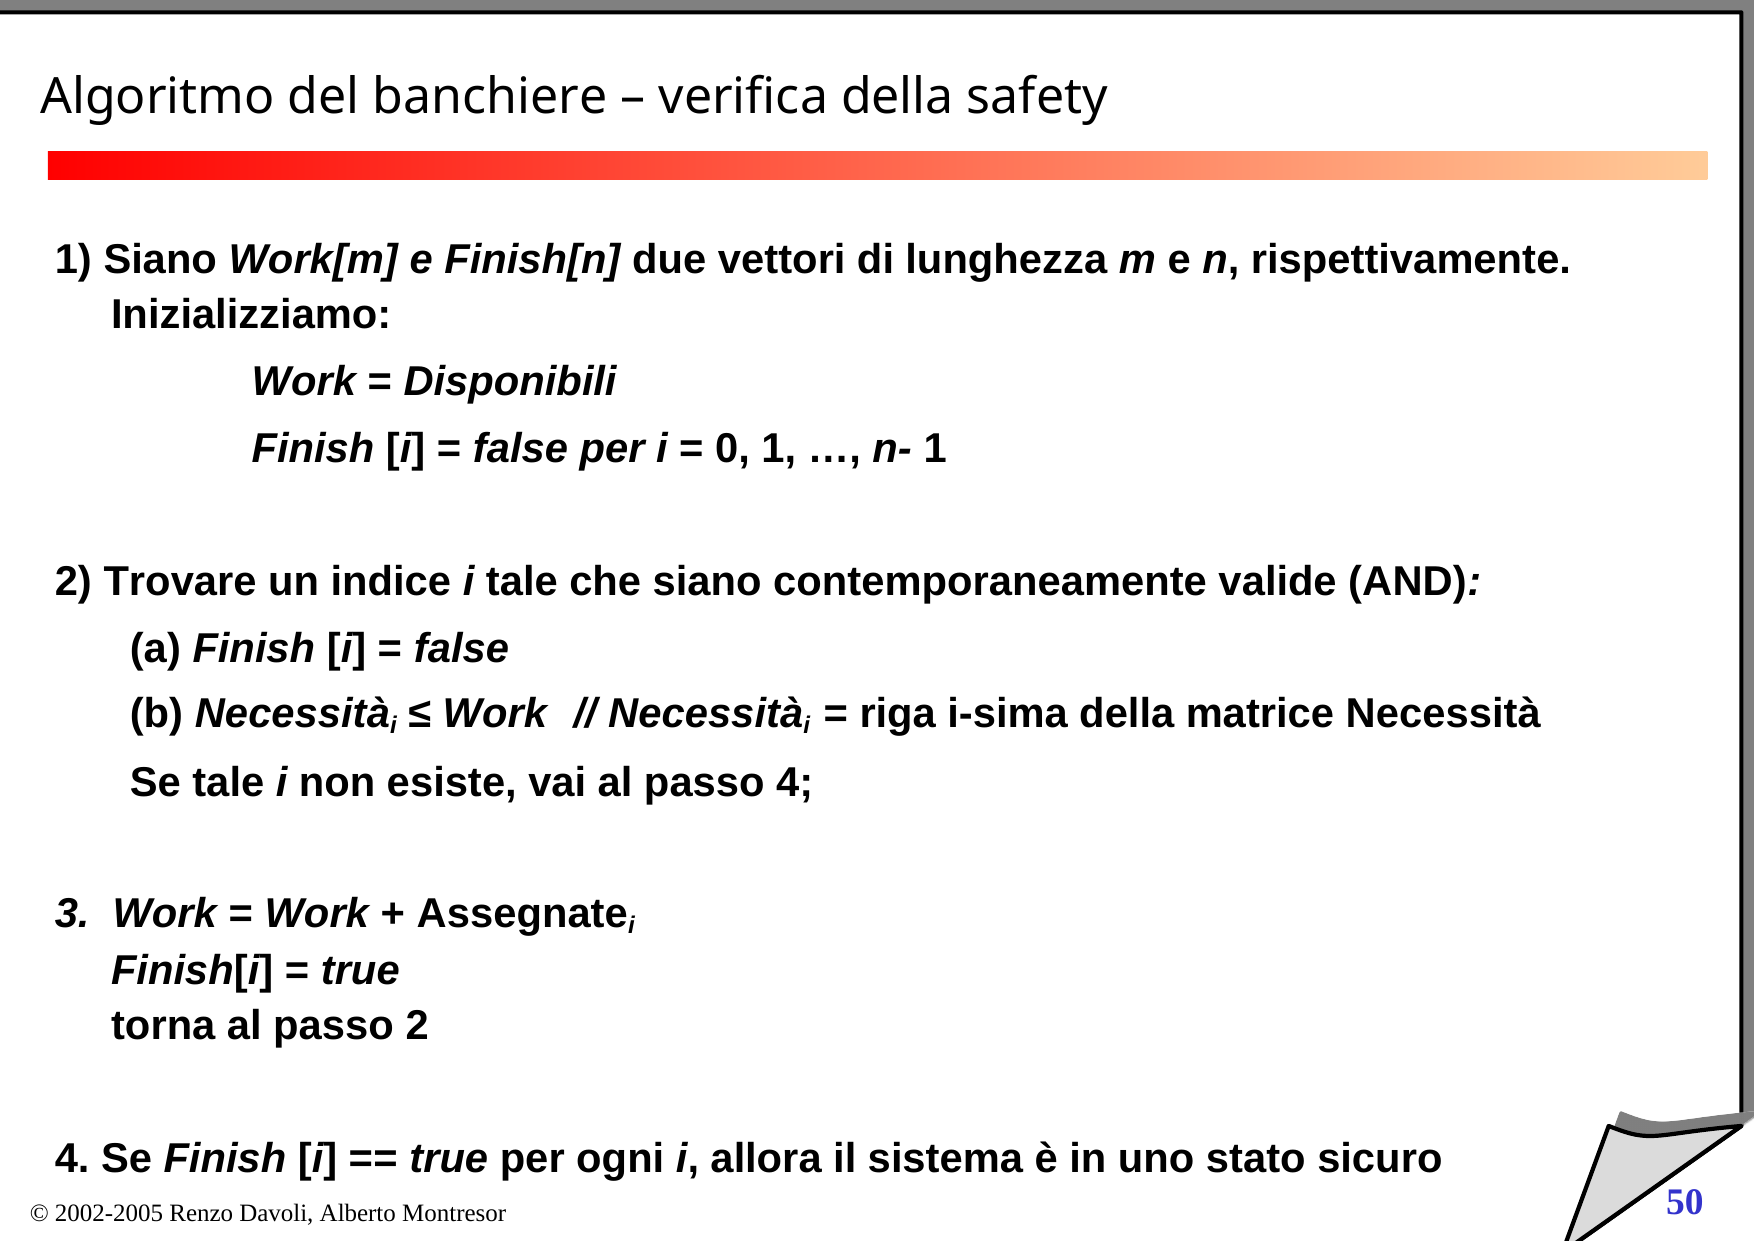

# Algoritmo del banchiere – verifica della safety
1) Siano Work[m] e Finish[n] due vettori di lunghezza m e n, rispettivamente. Inizializziamo:
Work = Disponibili
Finish [i] = false per i = 0, 1, …, n- 1
2) Trovare un indice i tale che siano contemporaneamente valide (AND):
(a) Finish [i] = false
(b) Necessitài ≤ Work 	// Necessitài = riga i-sima della matrice Necessità
Se tale i non esiste, vai al passo 4;
3. Work = Work + Assegnatei
Finish[i] = true
torna al passo 2
4. Se Finish [i] == true per ogni i, allora il sistema è in uno stato sicuro